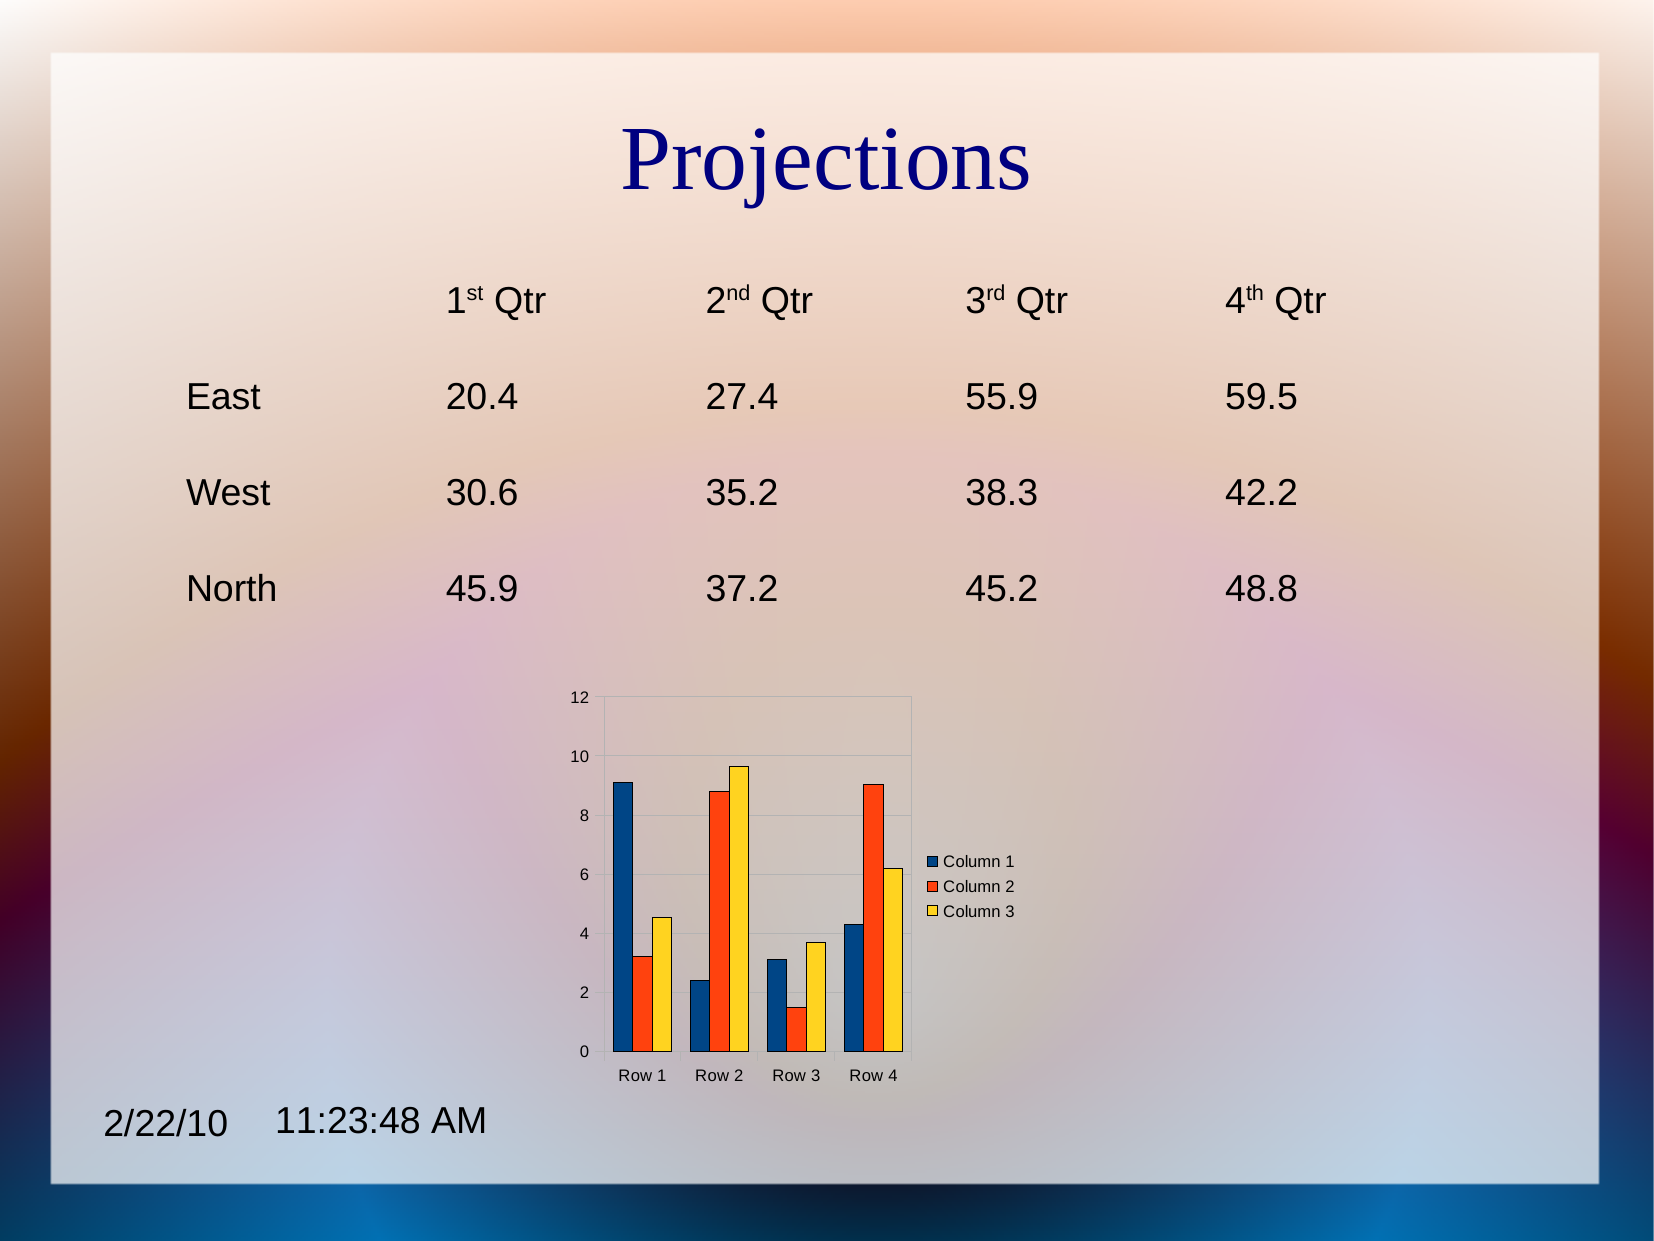

# Projections
| | 1st Qtr | 2nd Qtr | 3rd Qtr | 4th Qtr |
| --- | --- | --- | --- | --- |
| East | 20.4 | 27.4 | 55.9 | 59.5 |
| West | 30.6 | 35.2 | 38.3 | 42.2 |
| North | 45.9 | 37.2 | 45.2 | 48.8 |
### Chart
| Category | Column 1 | Column 2 | Column 3 |
|---|---|---|---|
| Row 1 | 9.1 | 3.2 | 4.54 |
| Row 2 | 2.4 | 8.8 | 9.65 |
| Row 3 | 3.1 | 1.5 | 3.7 |
| Row 4 | 4.3 | 9.02 | 6.2 |